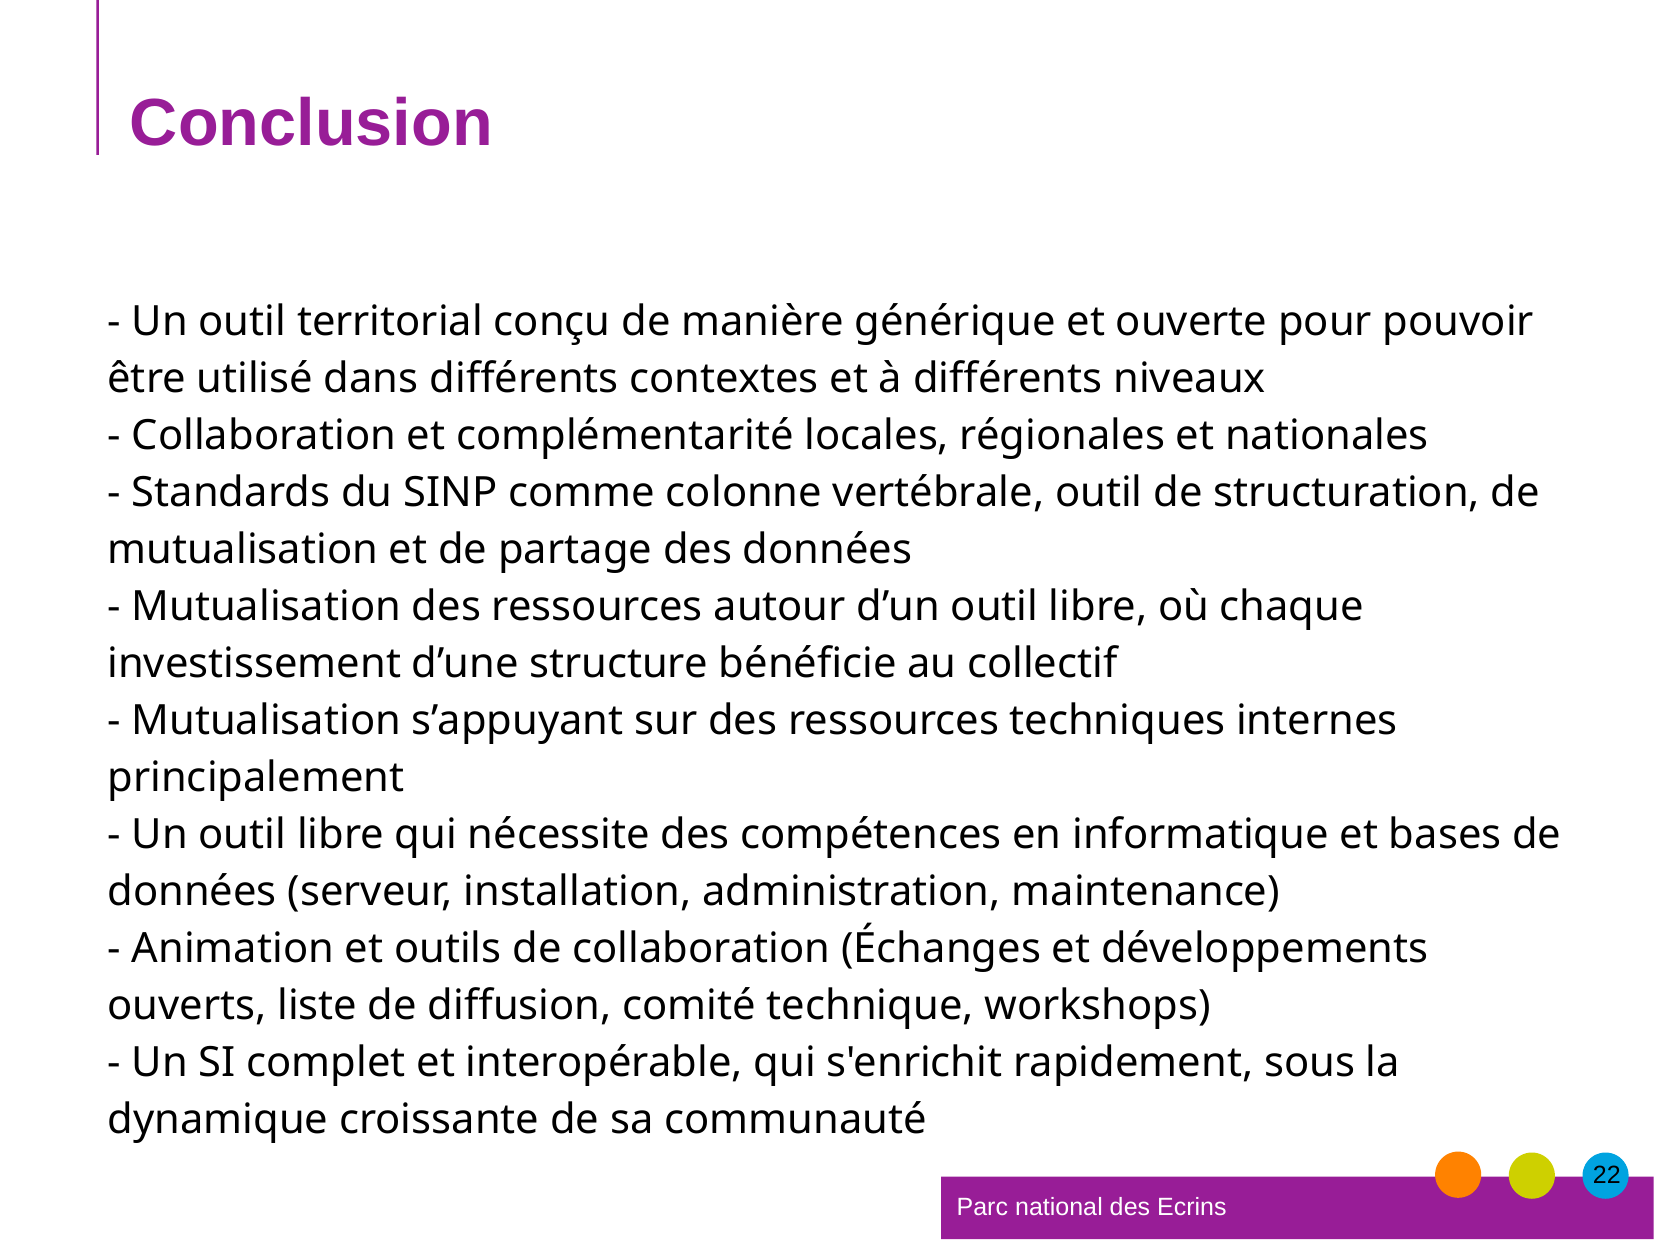

# Conclusion
- Un outil territorial conçu de manière générique et ouverte pour pouvoir être utilisé dans différents contextes et à différents niveaux
- Collaboration et complémentarité locales, régionales et nationales
- Standards du SINP comme colonne vertébrale, outil de structuration, de mutualisation et de partage des données
- Mutualisation des ressources autour d’un outil libre, où chaque investissement d’une structure bénéficie au collectif
- Mutualisation s’appuyant sur des ressources techniques internes principalement
- Un outil libre qui nécessite des compétences en informatique et bases de données (serveur, installation, administration, maintenance)
- Animation et outils de collaboration (Échanges et développements ouverts, liste de diffusion, comité technique, workshops)
- Un SI complet et interopérable, qui s'enrichit rapidement, sous la dynamique croissante de sa communauté